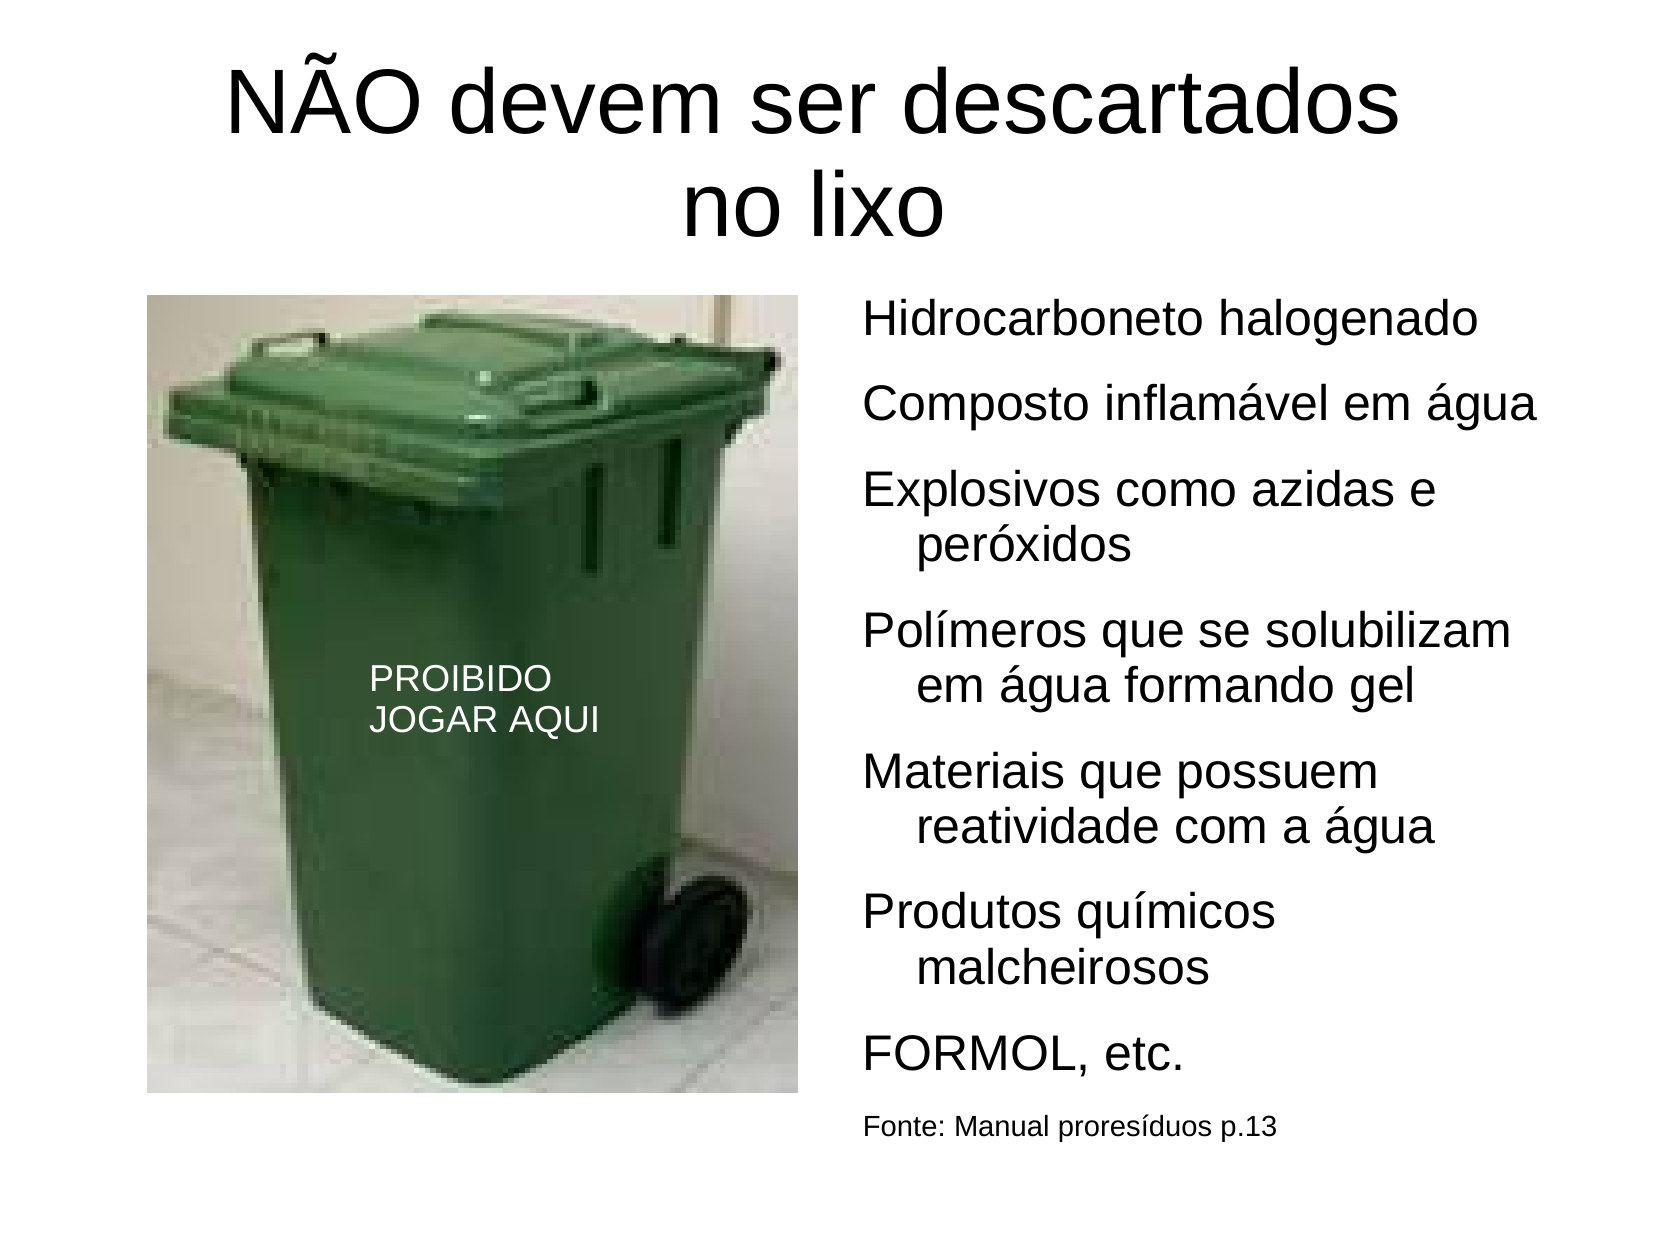

# NÃO devem ser descartados no lixo
Hidrocarboneto halogenado
Composto inflamável em água
Explosivos como azidas e peróxidos
Polímeros que se solubilizam em água formando gel
Materiais que possuem reatividade com a água
Produtos químicos malcheirosos
FORMOL, etc.
Fonte: Manual proresíduos p.13
PROIBIDO JOGAR AQUI